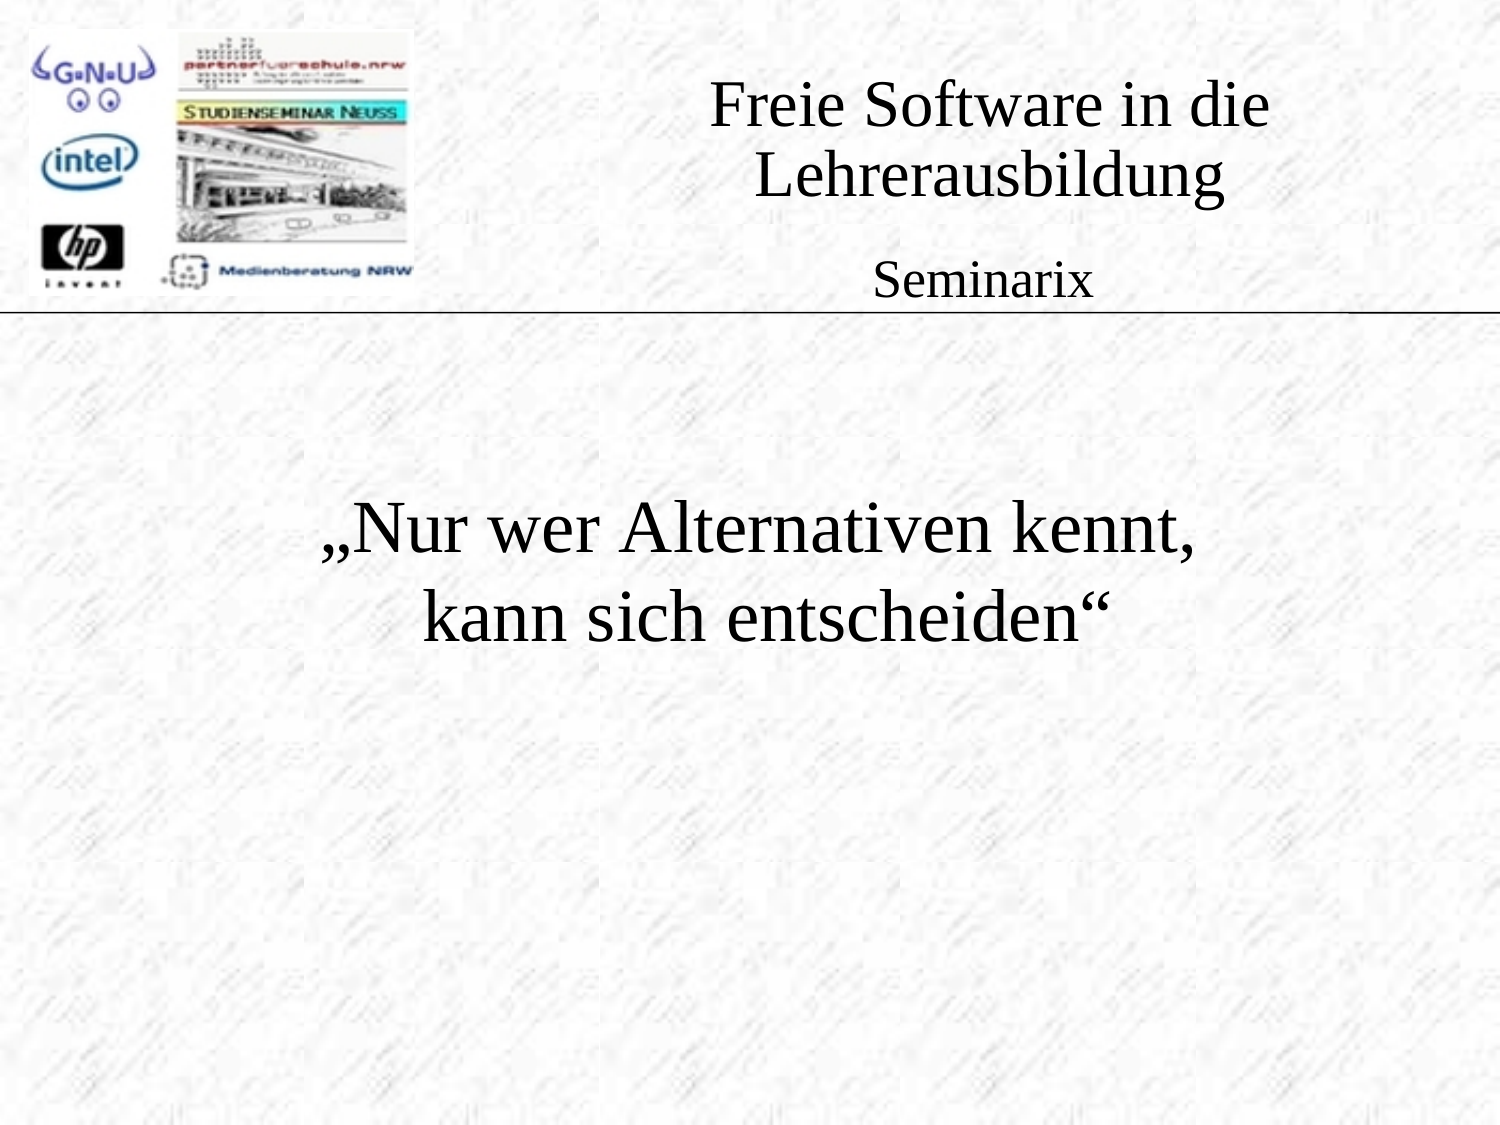

Freie Software in die Lehrerausbildung
Seminarix
„Nur wer Alternativen kennt,
kann sich entscheiden“